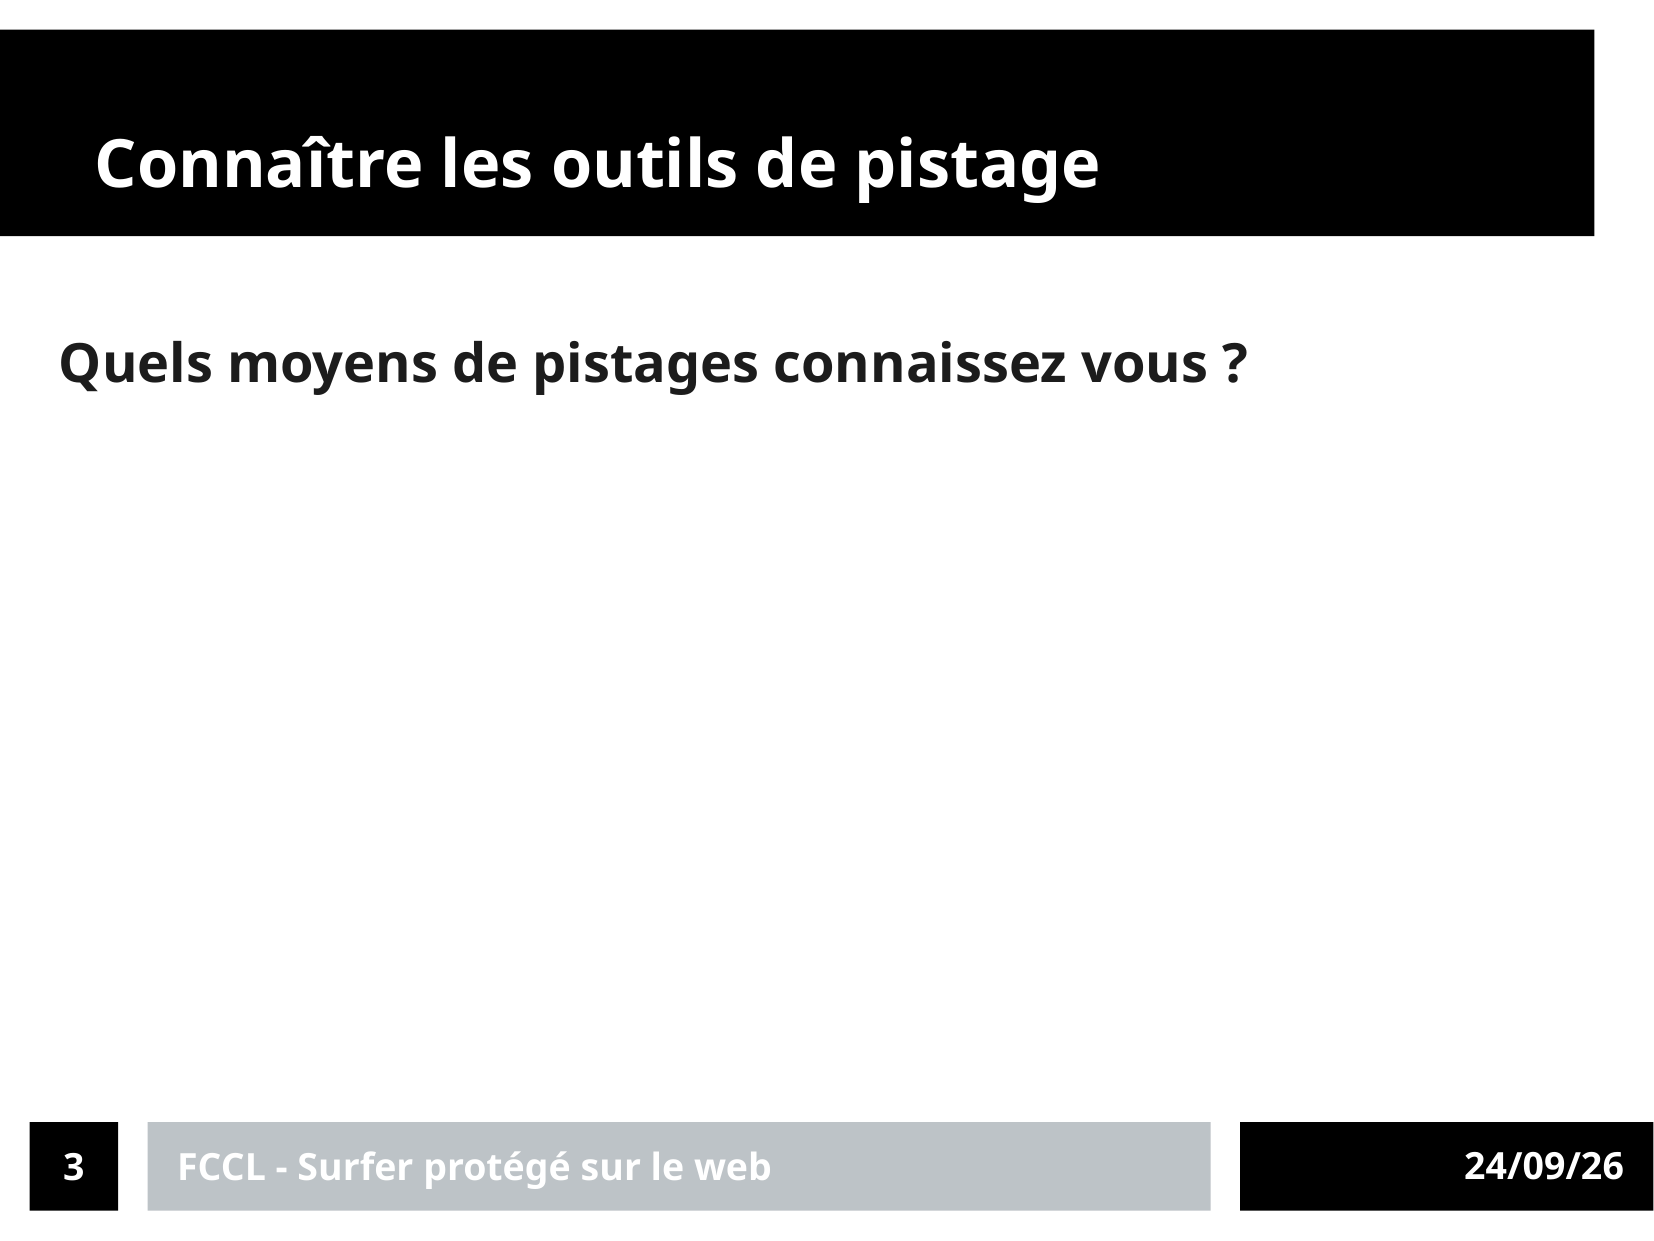

# Connaître les outils de pistage
Quels moyens de pistages connaissez vous ?
3
FCCL - Surfer protégé sur le web